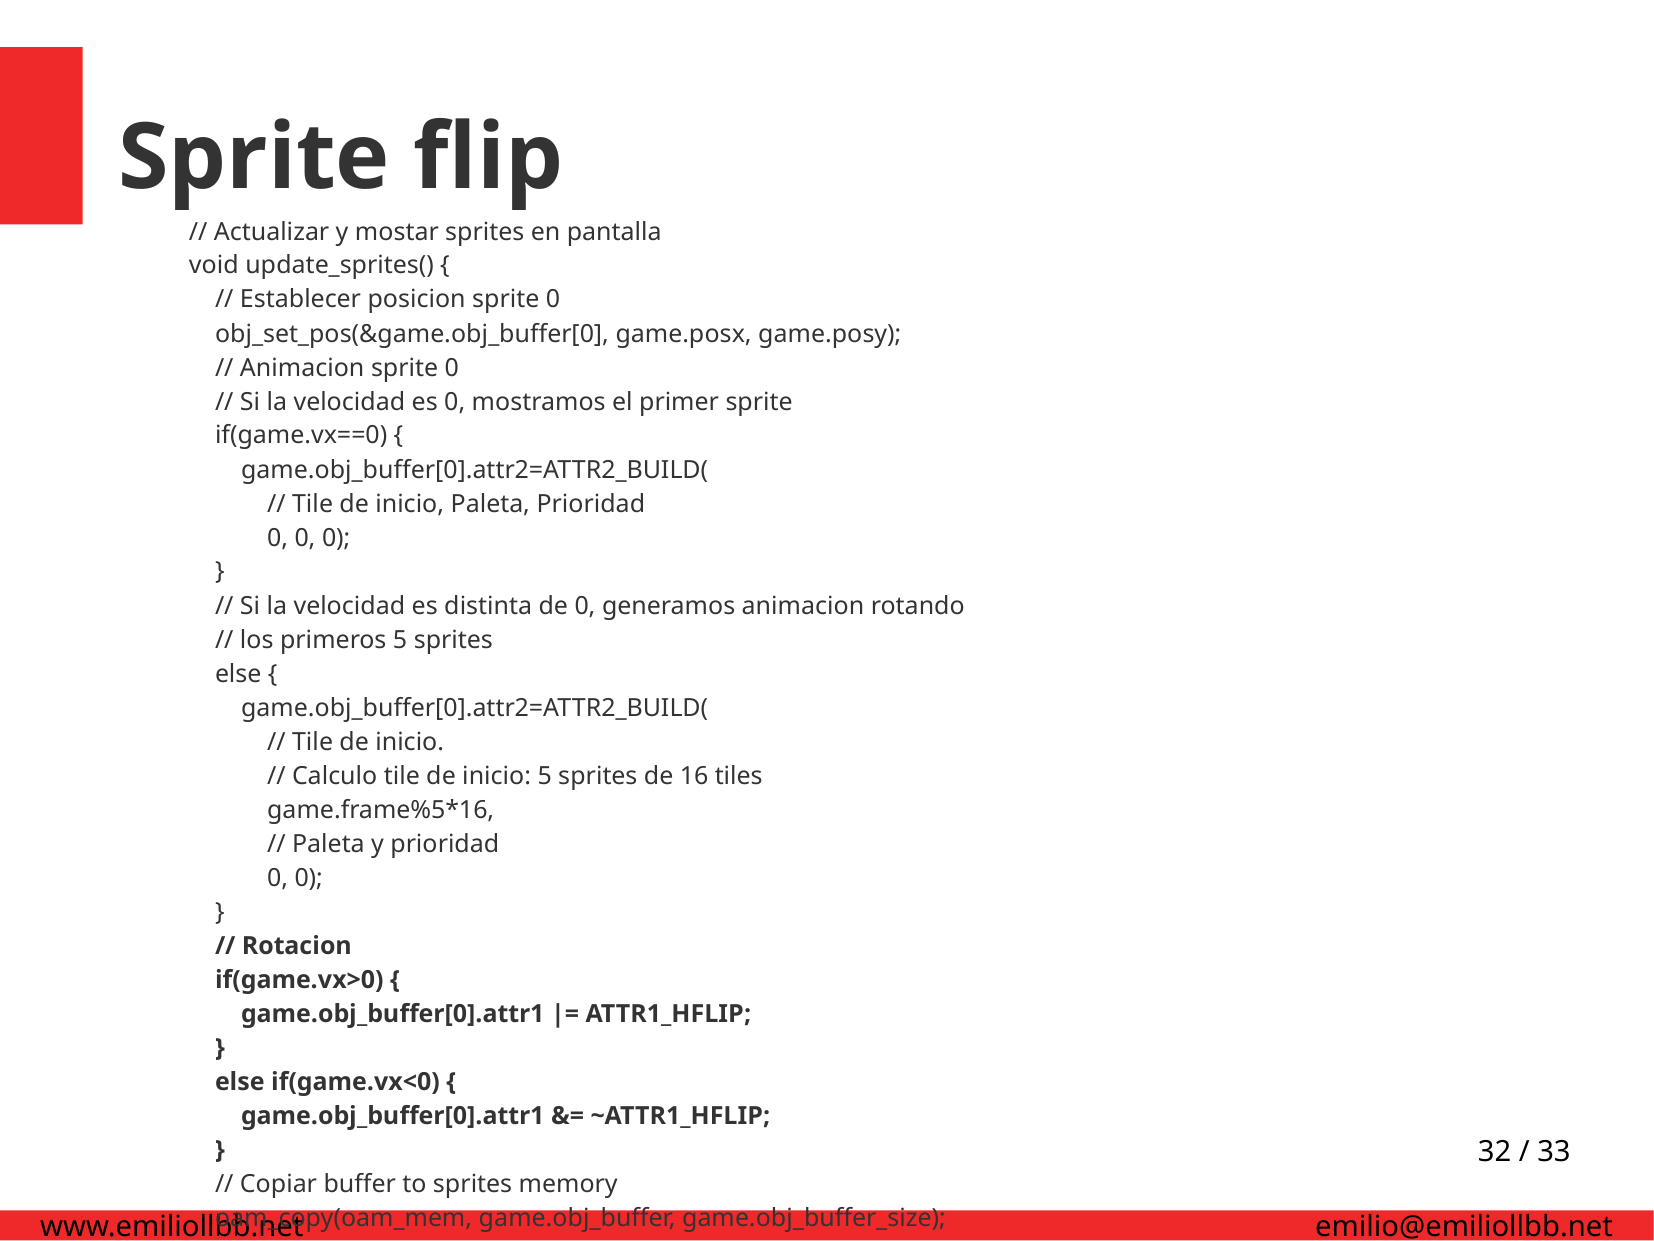

# Sprite flip
// Actualizar y mostar sprites en pantalla
void update_sprites() {
 // Establecer posicion sprite 0
 obj_set_pos(&game.obj_buffer[0], game.posx, game.posy);
 // Animacion sprite 0
 // Si la velocidad es 0, mostramos el primer sprite
 if(game.vx==0) {
 game.obj_buffer[0].attr2=ATTR2_BUILD(
 // Tile de inicio, Paleta, Prioridad
 0, 0, 0);
 }
 // Si la velocidad es distinta de 0, generamos animacion rotando
 // los primeros 5 sprites
 else {
 game.obj_buffer[0].attr2=ATTR2_BUILD(
 // Tile de inicio.
 // Calculo tile de inicio: 5 sprites de 16 tiles
 game.frame%5*16,
 // Paleta y prioridad
 0, 0);
 }
 // Rotacion
 if(game.vx>0) {
 game.obj_buffer[0].attr1 |= ATTR1_HFLIP;
 }
 else if(game.vx<0) {
 game.obj_buffer[0].attr1 &= ~ATTR1_HFLIP;
 }
 // Copiar buffer to sprites memory
 oam_copy(oam_mem, game.obj_buffer, game.obj_buffer_size);
}
Compilar y ejecutar de nuevo.
El código del ejemplo se encuentra en la rama flip
32